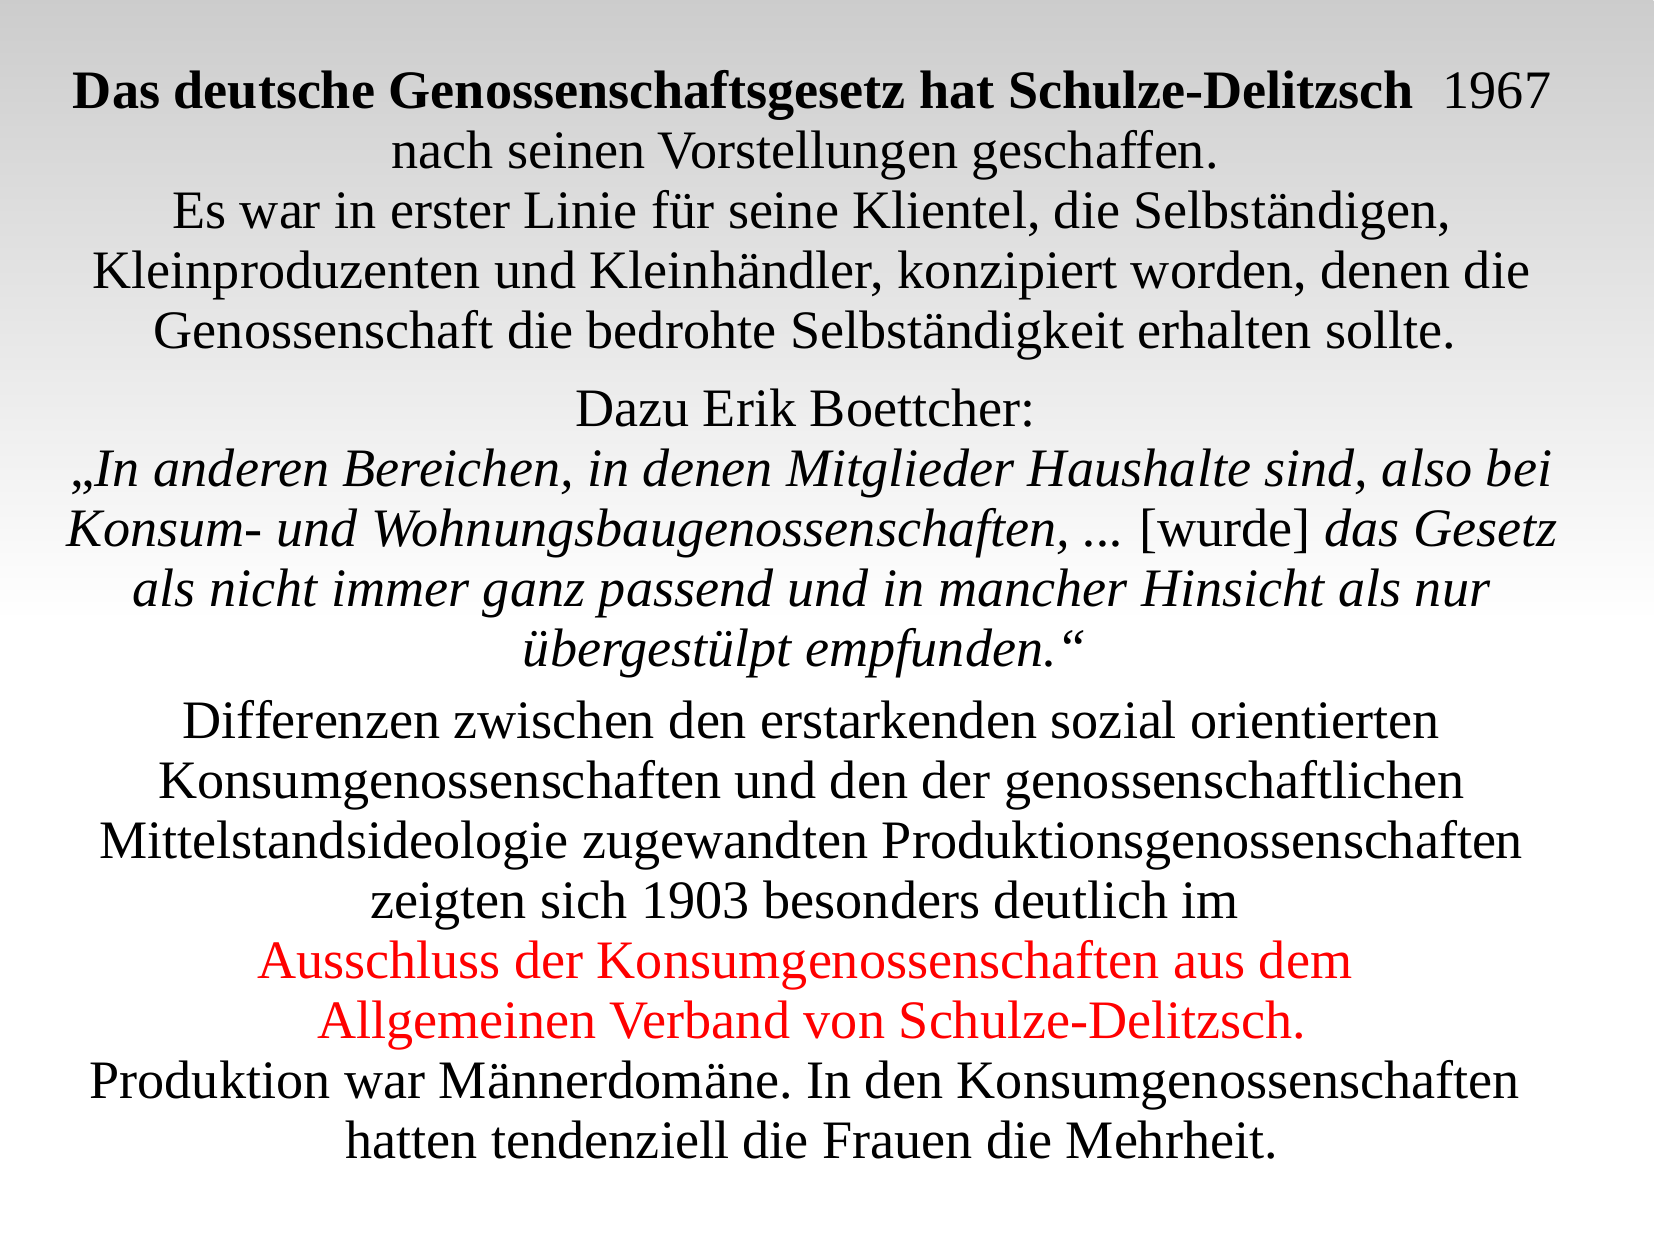

Das deutsche Genossenschaftsgesetz hat Schulze-Delitzsch 1967 nach seinen Vorstellungen geschaffen.
Es war in erster Linie für seine Klientel, die Selbständigen, Kleinproduzenten und Kleinhändler, konzipiert worden, denen die Genossenschaft die bedrohte Selbständigkeit erhalten sollte.
Dazu Erik Boettcher:
„In anderen Bereichen, in denen Mitglieder Haushalte sind, also bei Konsum- und Wohnungsbaugenossenschaften, ... [wurde] das Gesetz als nicht immer ganz passend und in mancher Hinsicht als nur übergestülpt empfunden.“
Differenzen zwischen den erstarkenden sozial orientierten Konsumgenossenschaften und den der genossenschaftlichen Mittelstandsideologie zugewandten Produktionsgenossenschaften zeigten sich 1903 besonders deutlich im
Ausschluss der Konsumgenossenschaften aus dem
Allgemeinen Verband von Schulze-Delitzsch.
Produktion war Männerdomäne. In den Konsumgenossenschaften
hatten tendenziell die Frauen die Mehrheit.